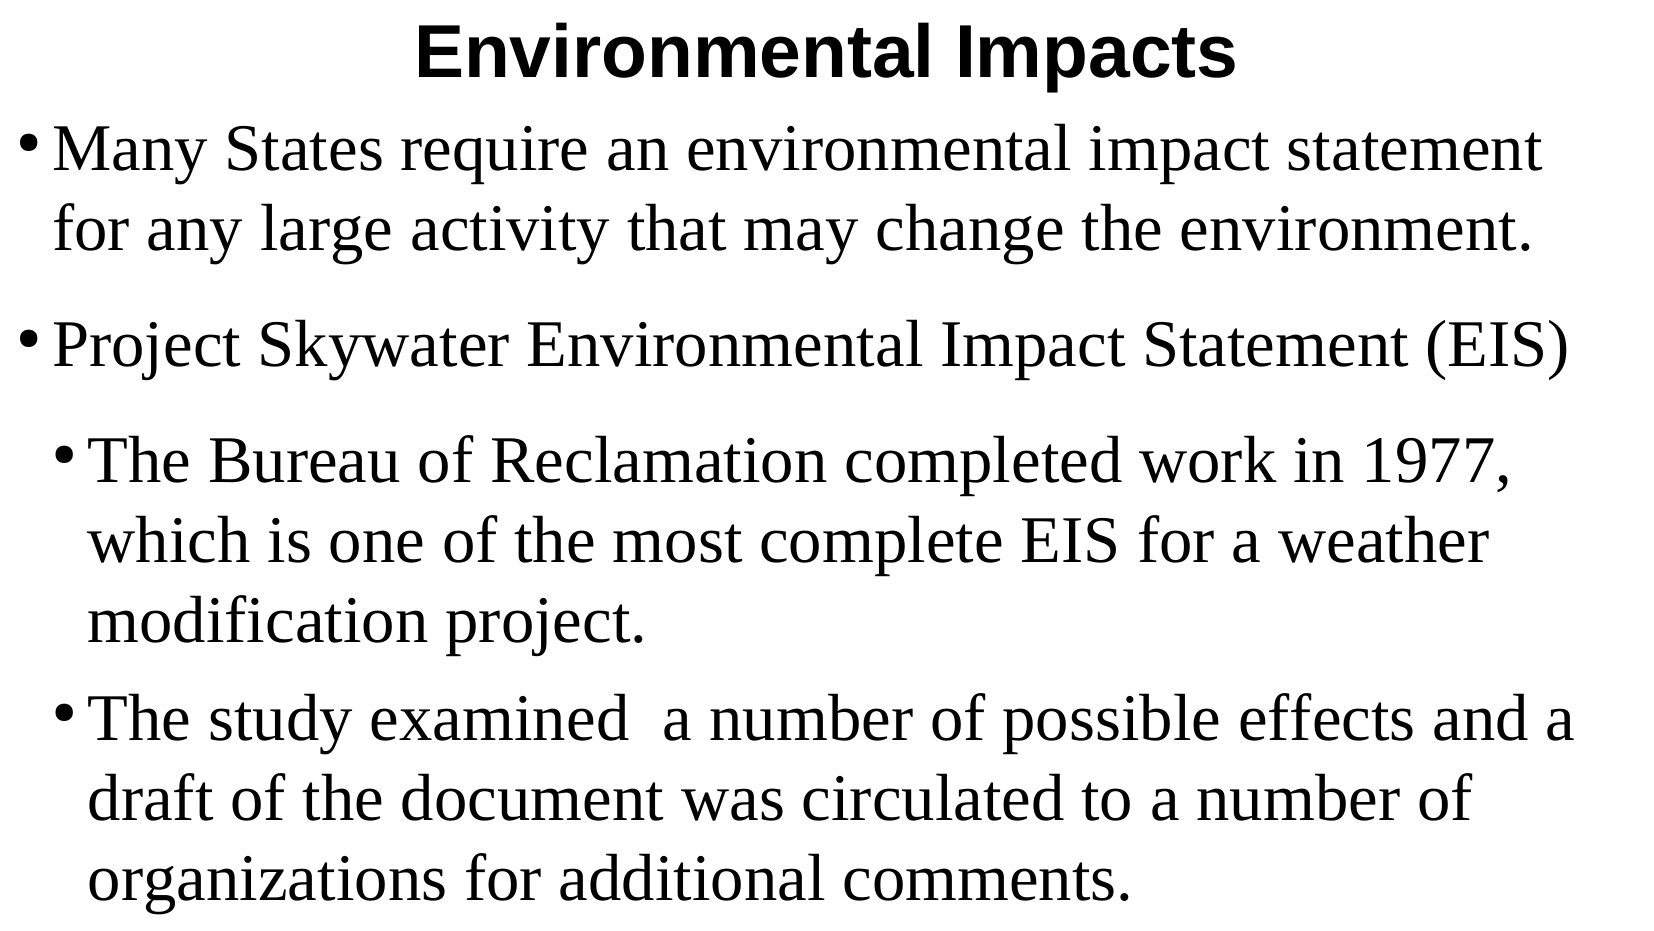

# Environmental Impacts
Many States require an environmental impact statement for any large activity that may change the environment.
Project Skywater Environmental Impact Statement (EIS)
The Bureau of Reclamation completed work in 1977, which is one of the most complete EIS for a weather modification project.
The study examined a number of possible effects and a draft of the document was circulated to a number of organizations for additional comments.